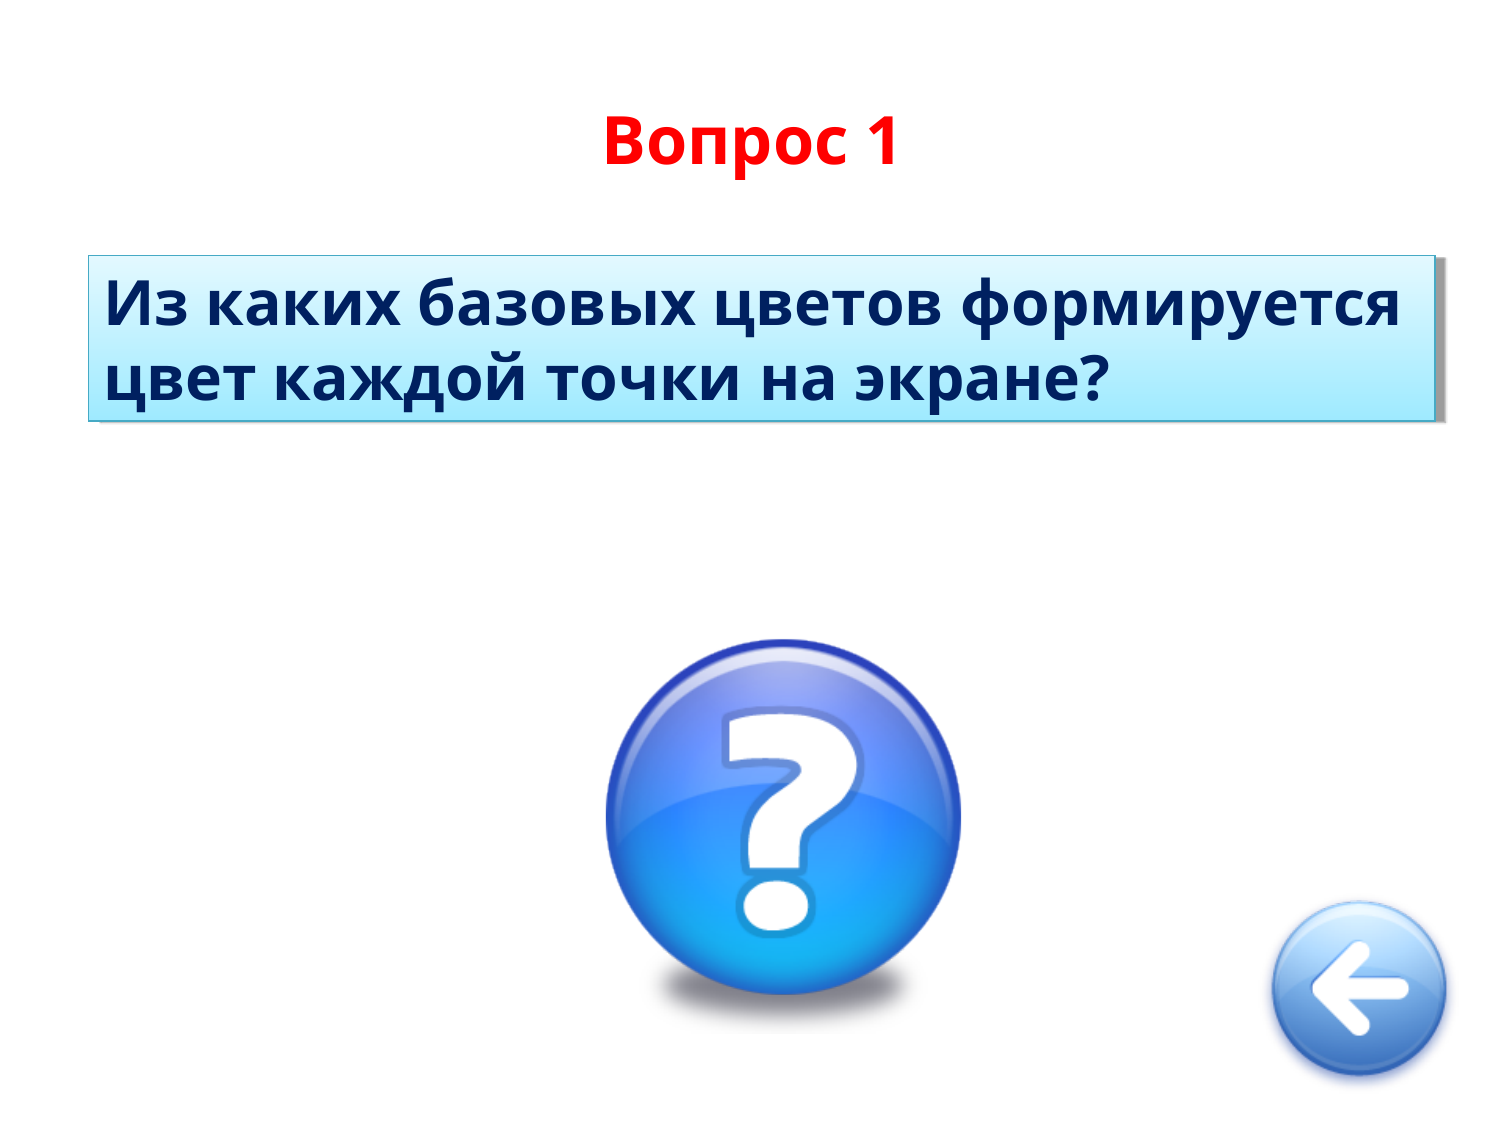

Вопрос 1
Из каких базовых цветов формируется цвет каждой точки на экране?